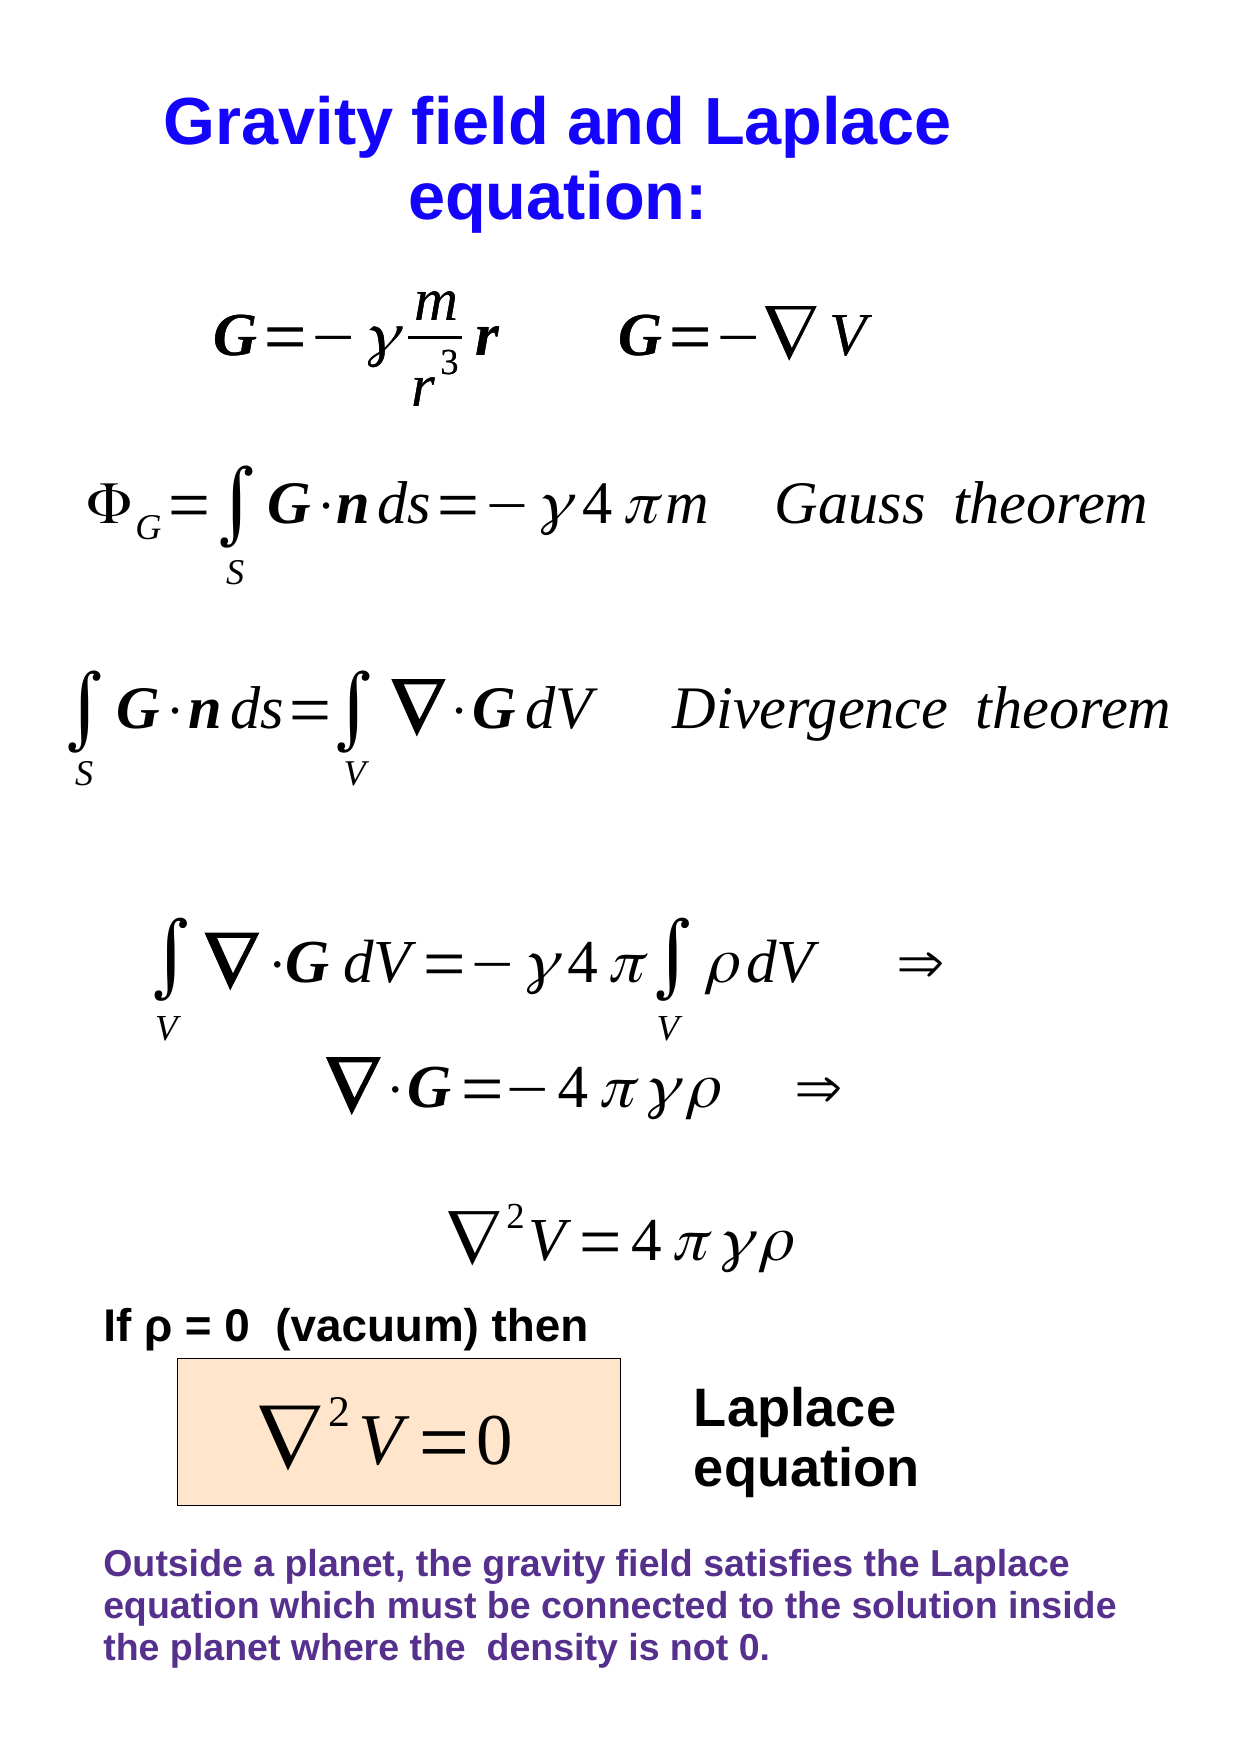

# Gravity field and Laplace equation:
If ρ = 0 (vacuum) then
Laplace equation
Outside a planet, the gravity field satisfies the Laplace equation which must be connected to the solution inside the planet where the density is not 0.